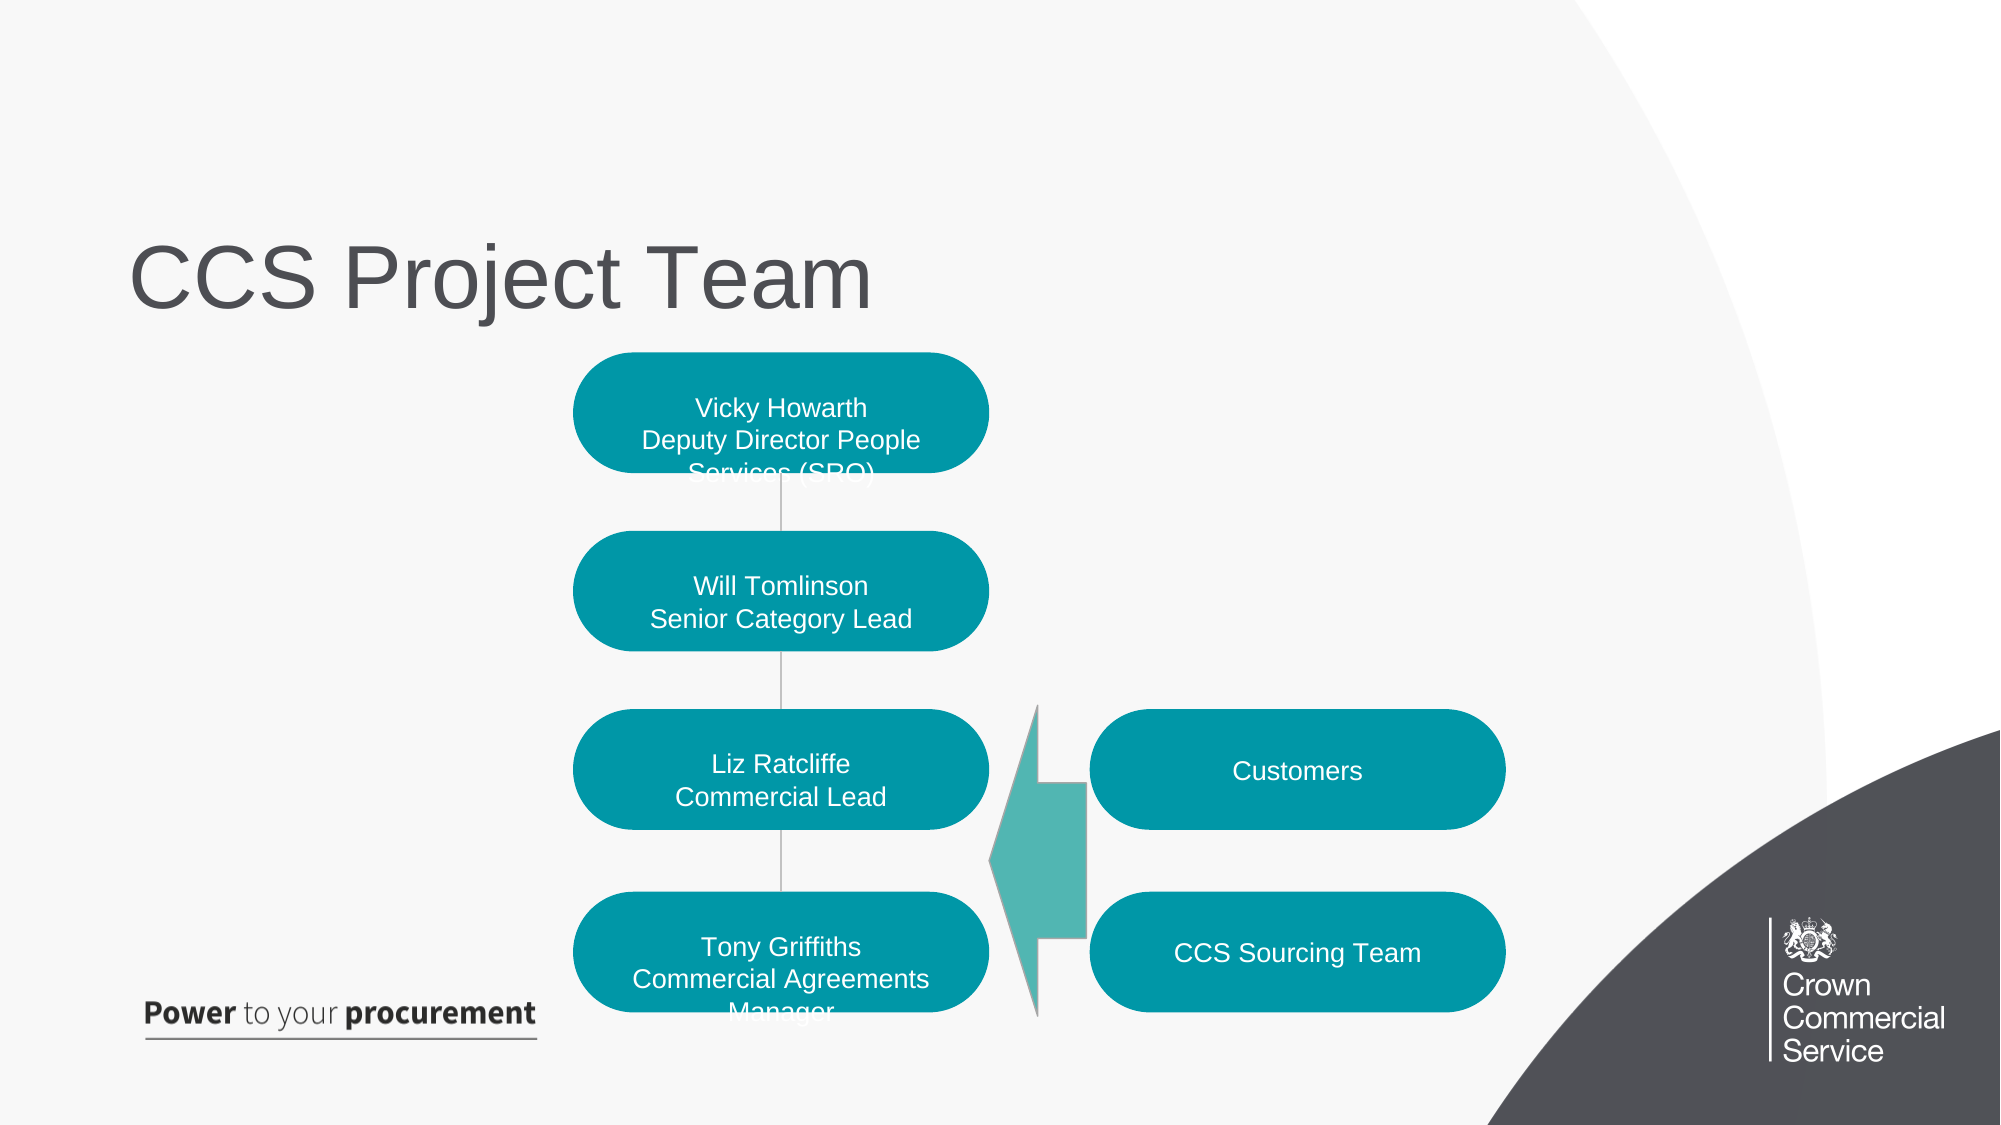

# CCS Project Team
Vicky Howarth
Deputy Director People Services (SRO)
Will Tomlinson
Senior Category Lead
Liz Ratcliffe
Commercial Lead
Customers
Tony Griffiths
Commercial Agreements Manager
CCS Sourcing Team